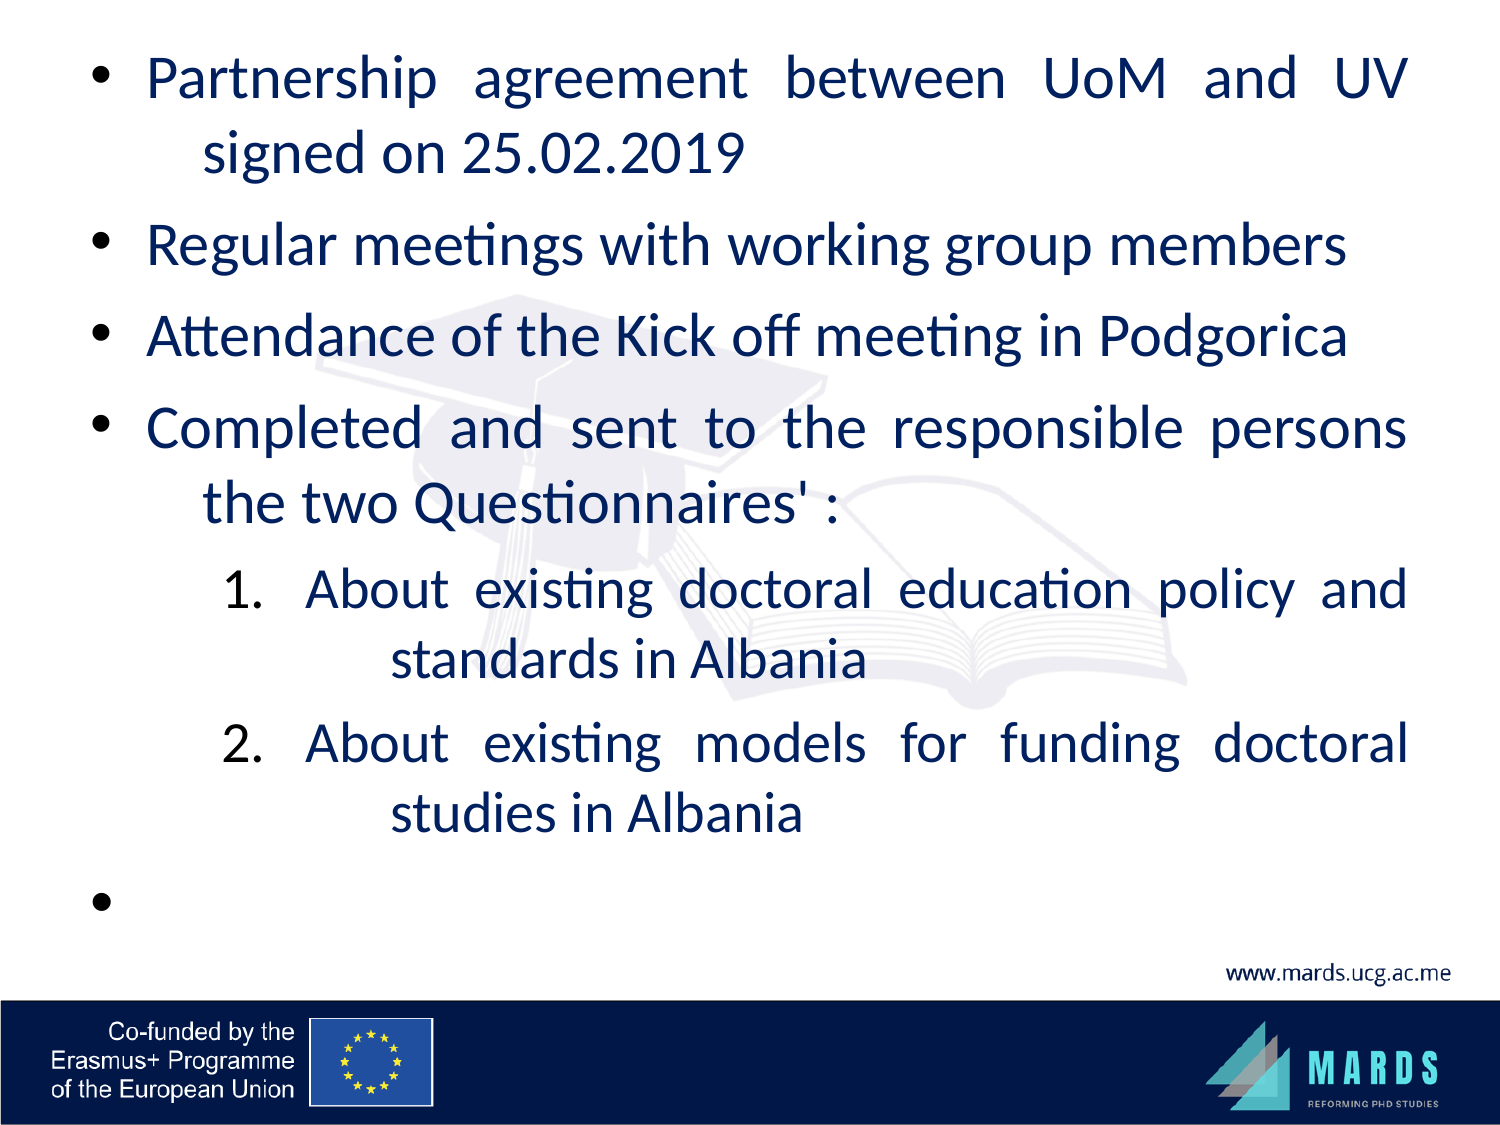

# Partnership agreement between UoM and UV signed on 25.02.2019
Regular meetings with working group members
Attendance of the Kick off meeting in Podgorica
Completed and sent to the responsible persons the two Questionnaires' :
About existing doctoral education policy and standards in Albania
About existing models for funding doctoral studies in Albania